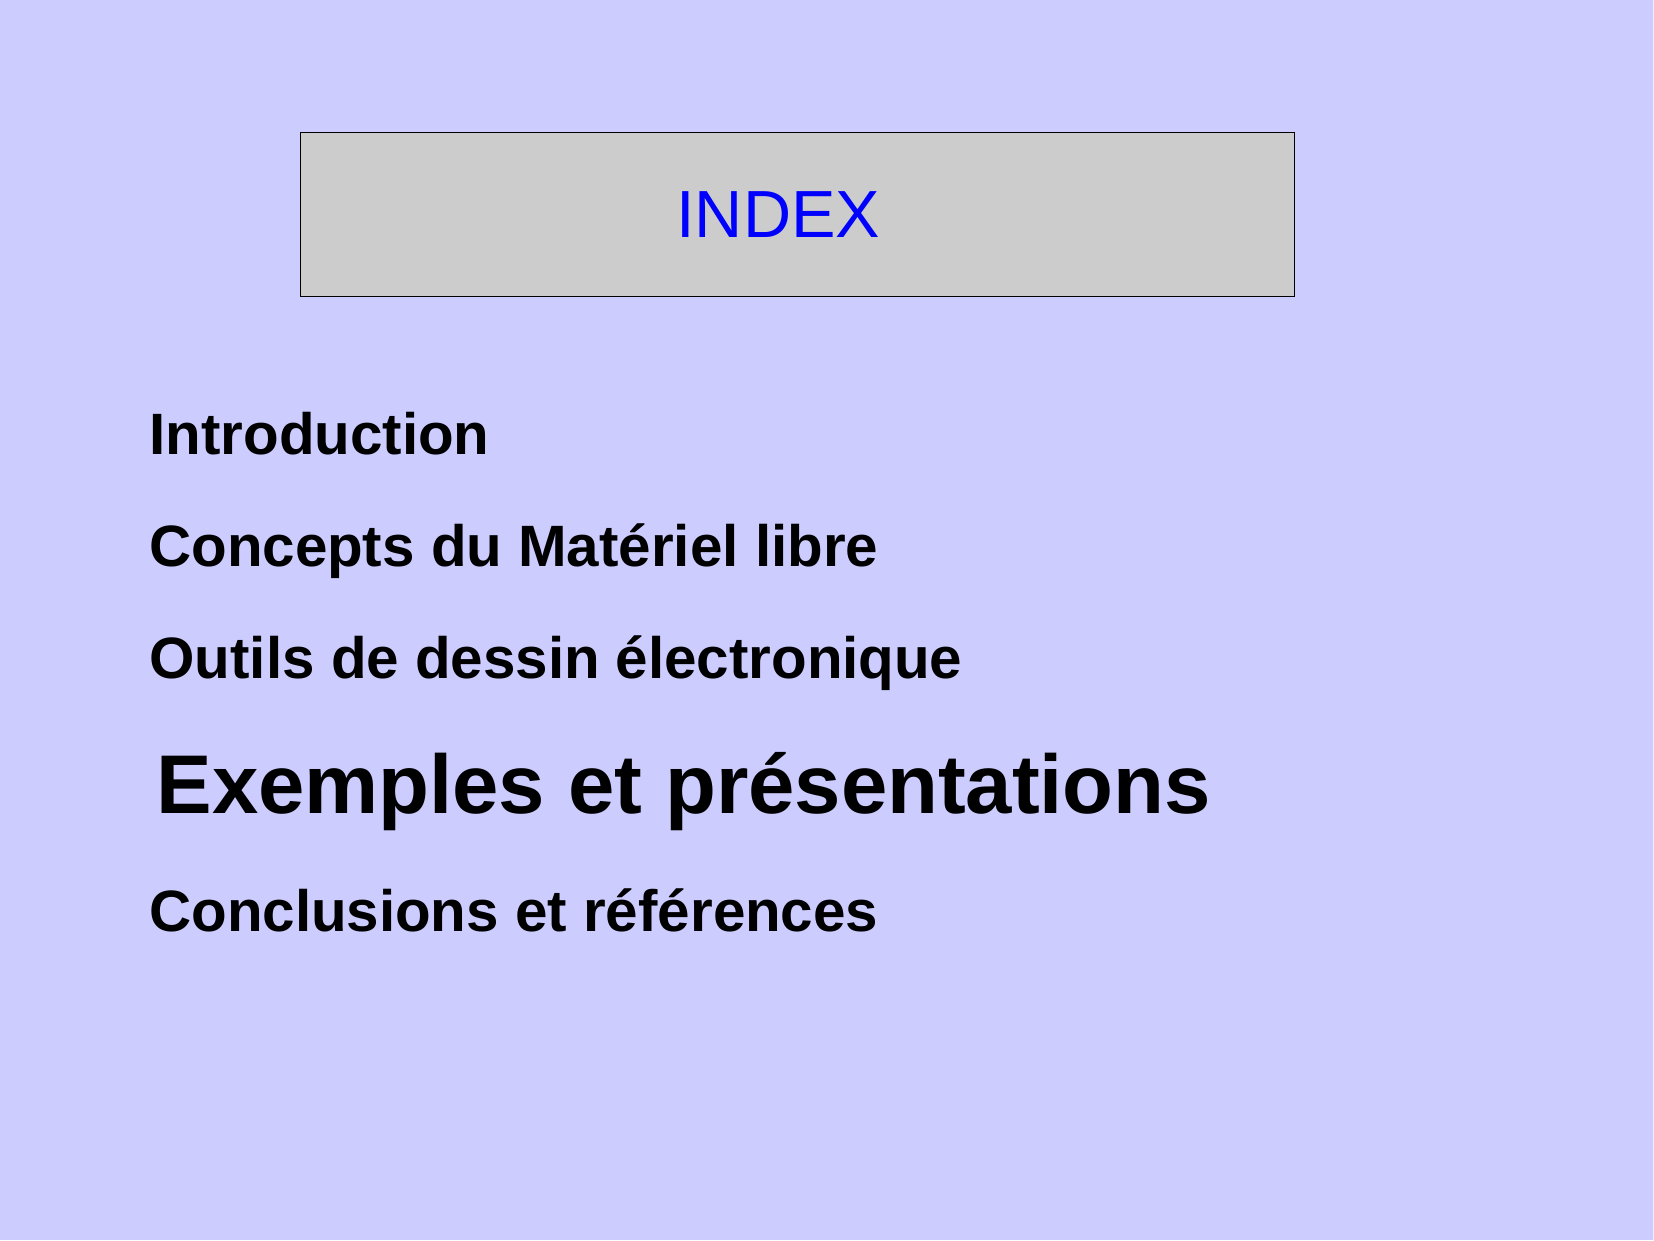

INDEX
 Introduction
 Concepts du Matériel libre
 Outils de dessin électronique
 Exemples et présentations
 Conclusions et références